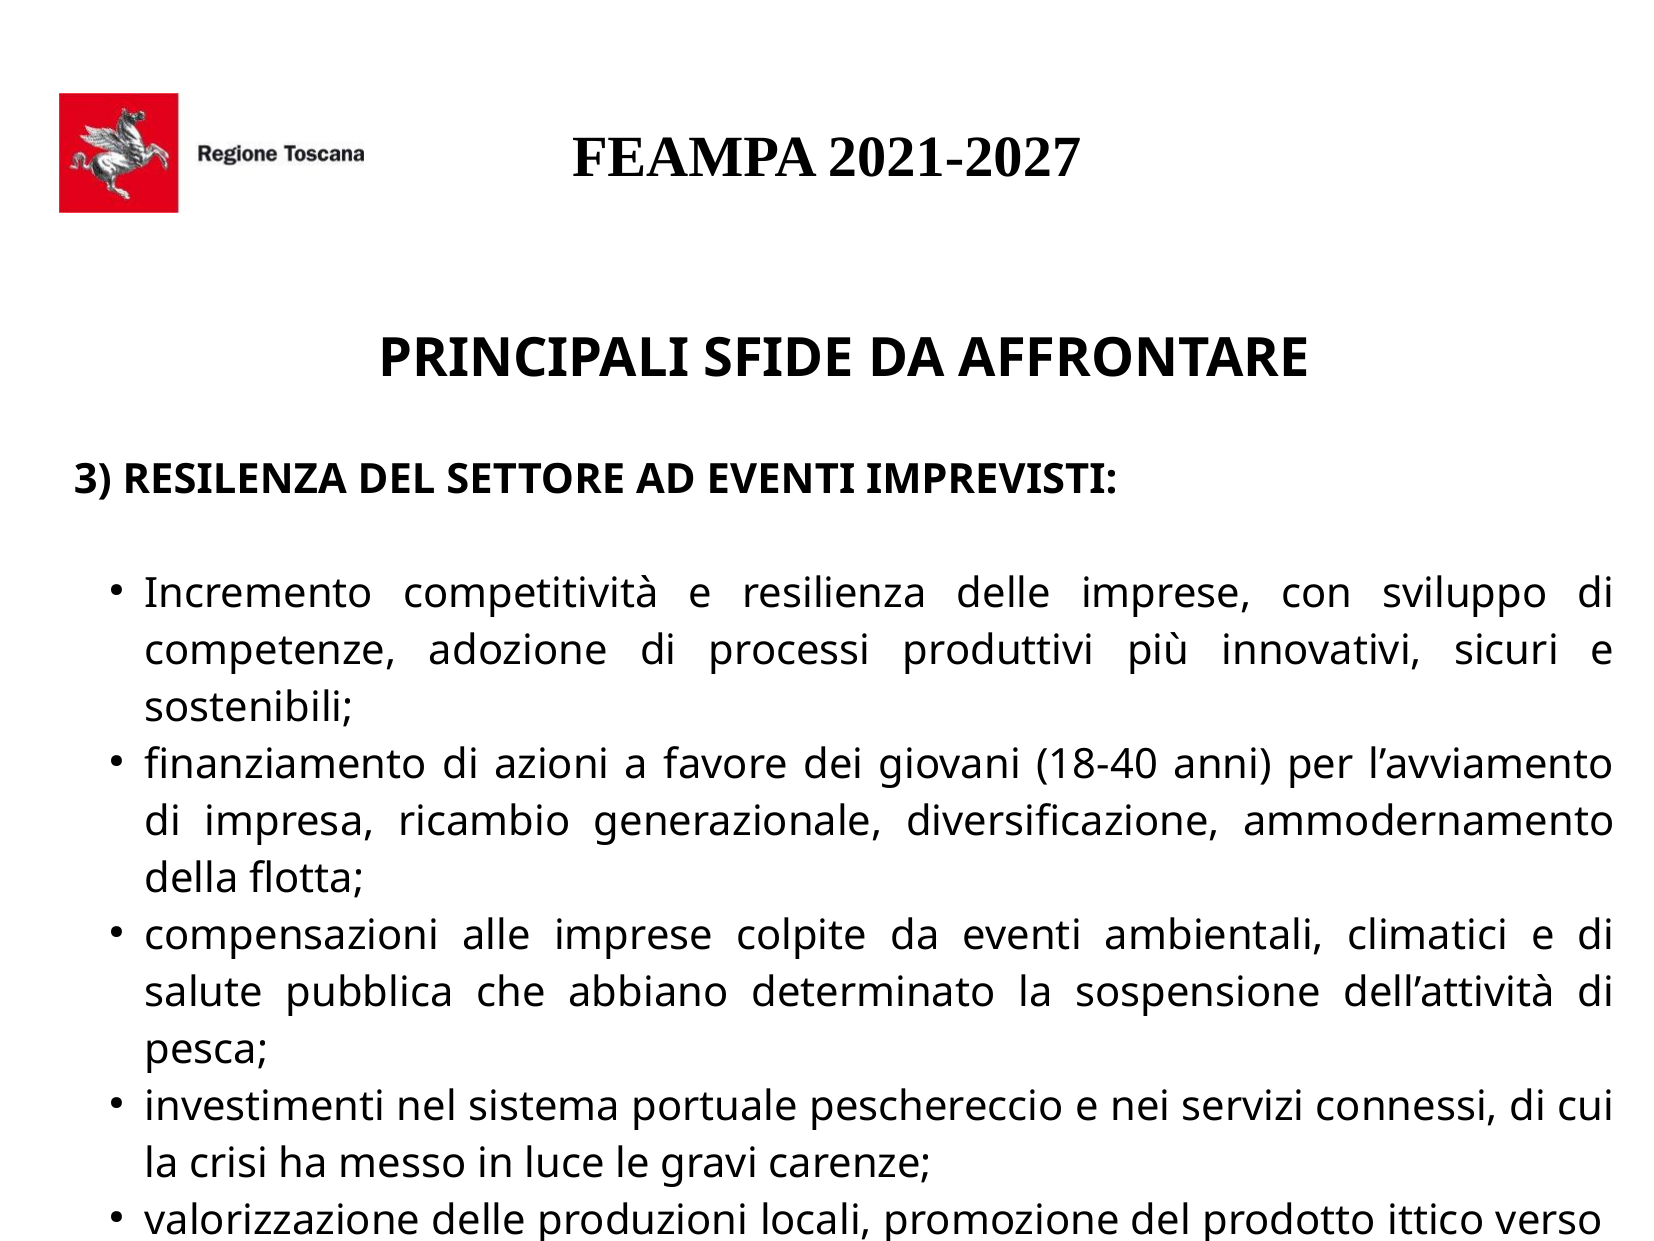

# FEAMPA 2021-2027
PRINCIPALI SFIDE DA AFFRONTARE
3) RESILENZA DEL SETTORE AD EVENTI IMPREVISTI:
Incremento competitività e resilienza delle imprese, con sviluppo di competenze, adozione di processi produttivi più innovativi, sicuri e sostenibili;
finanziamento di azioni a favore dei giovani (18-40 anni) per l’avviamento di impresa, ricambio generazionale, diversificazione, ammodernamento della flotta;
compensazioni alle imprese colpite da eventi ambientali, climatici e di salute pubblica che abbiano determinato la sospensione dell’attività di pesca;
investimenti nel sistema portuale peschereccio e nei servizi connessi, di cui la crisi ha messo in luce le gravi carenze;
valorizzazione delle produzioni locali, promozione del prodotto ittico verso i consumatori.